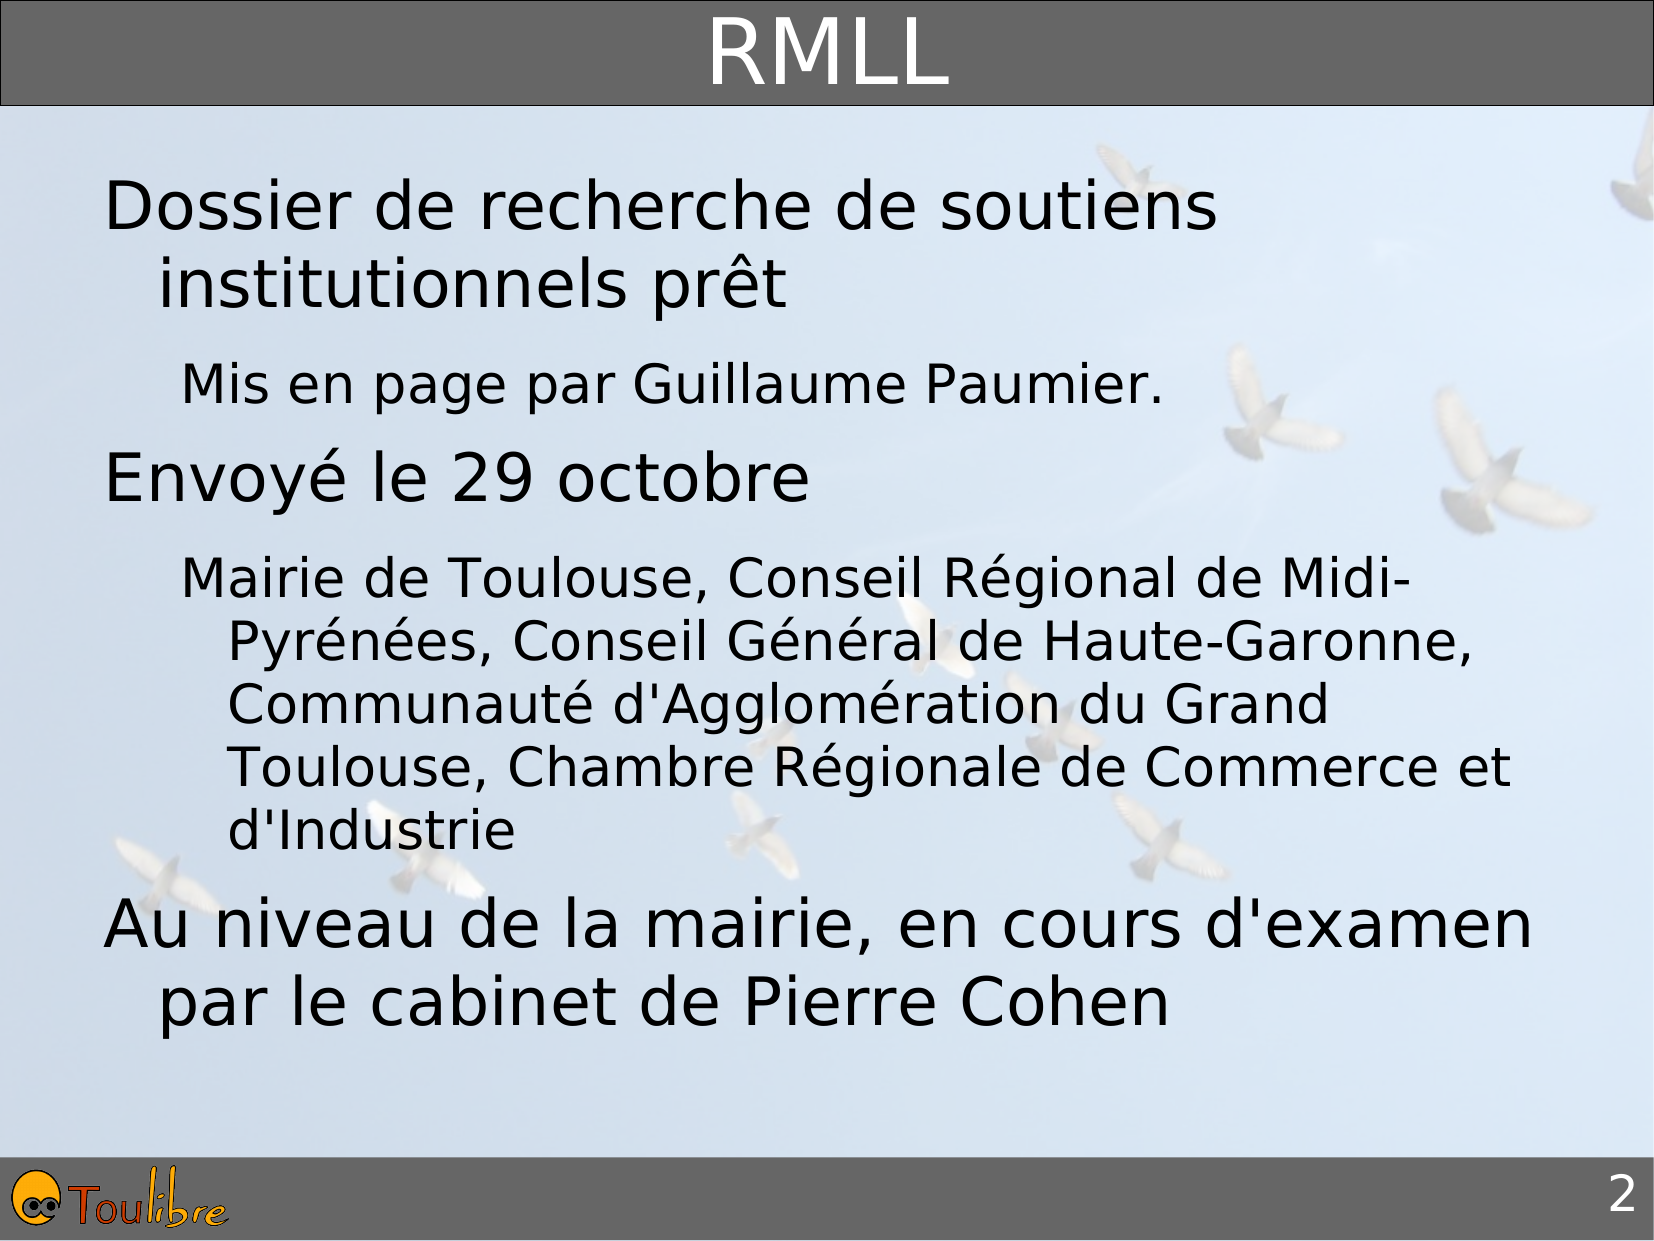

# RMLL
Dossier de recherche de soutiens institutionnels prêt
Mis en page par Guillaume Paumier.
Envoyé le 29 octobre
Mairie de Toulouse, Conseil Régional de Midi-Pyrénées, Conseil Général de Haute-Garonne, Communauté d'Agglomération du Grand Toulouse, Chambre Régionale de Commerce et d'Industrie
Au niveau de la mairie, en cours d'examen par le cabinet de Pierre Cohen